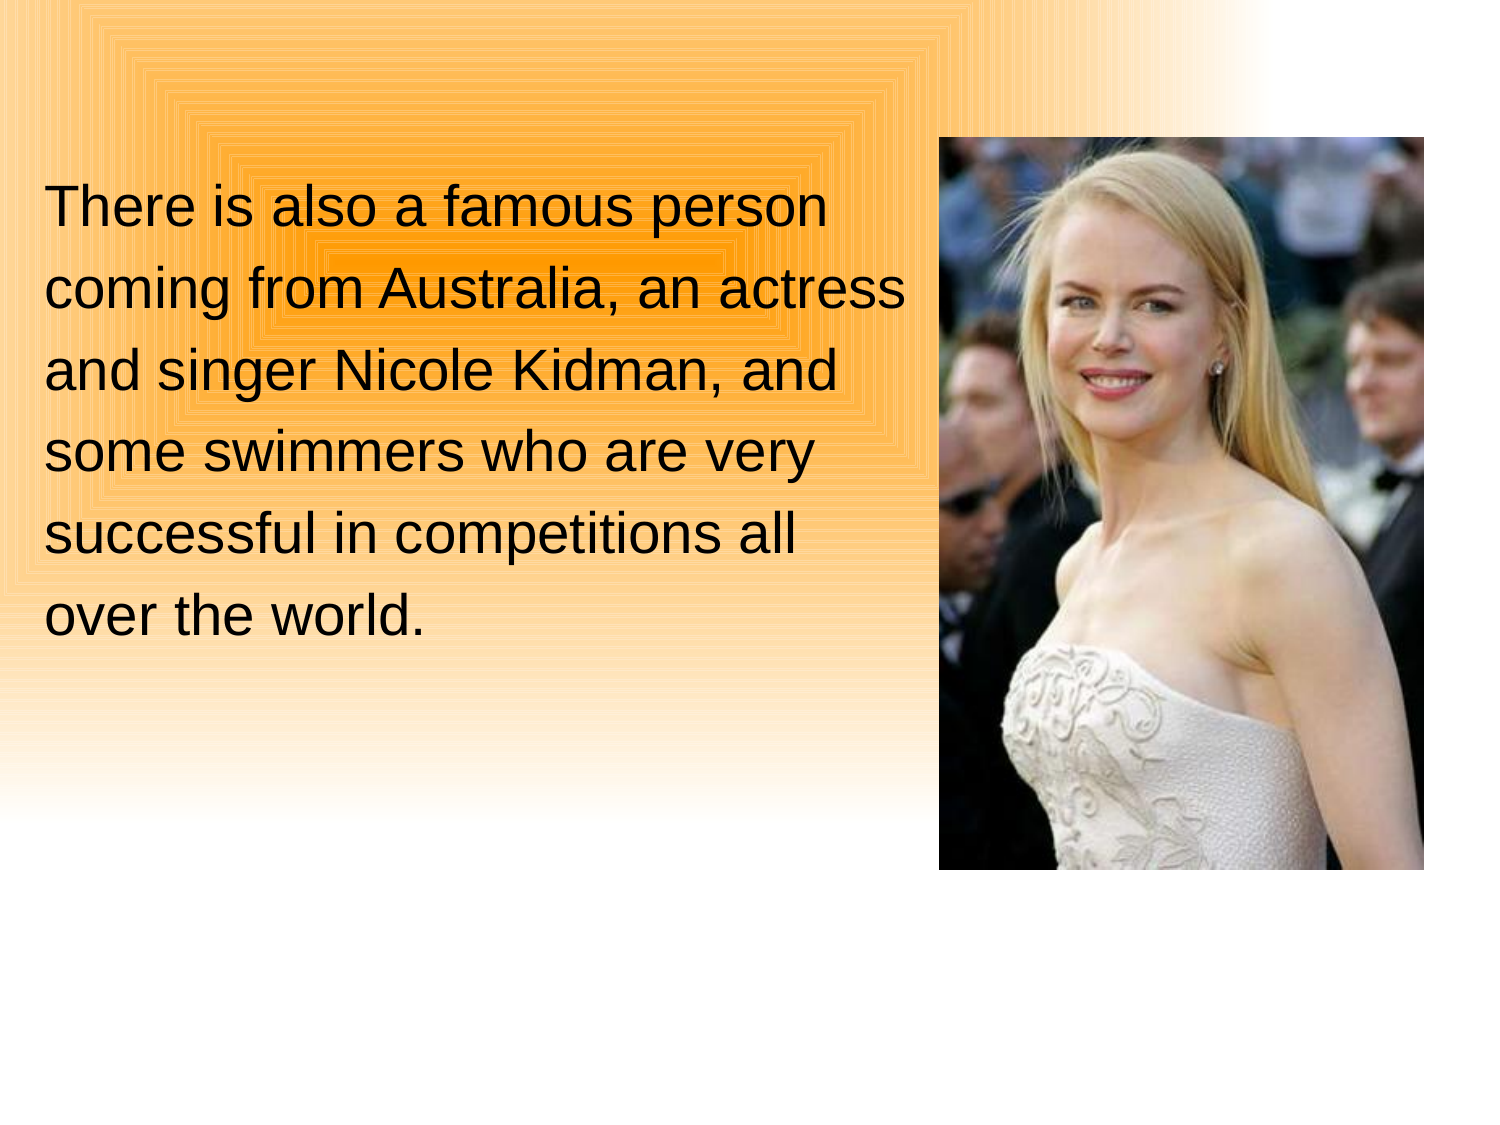

#
There is also a famous person
coming from Australia, an actress
and singer Nicole Kidman, and
some swimmers who are very
successful in competitions all
over the world.